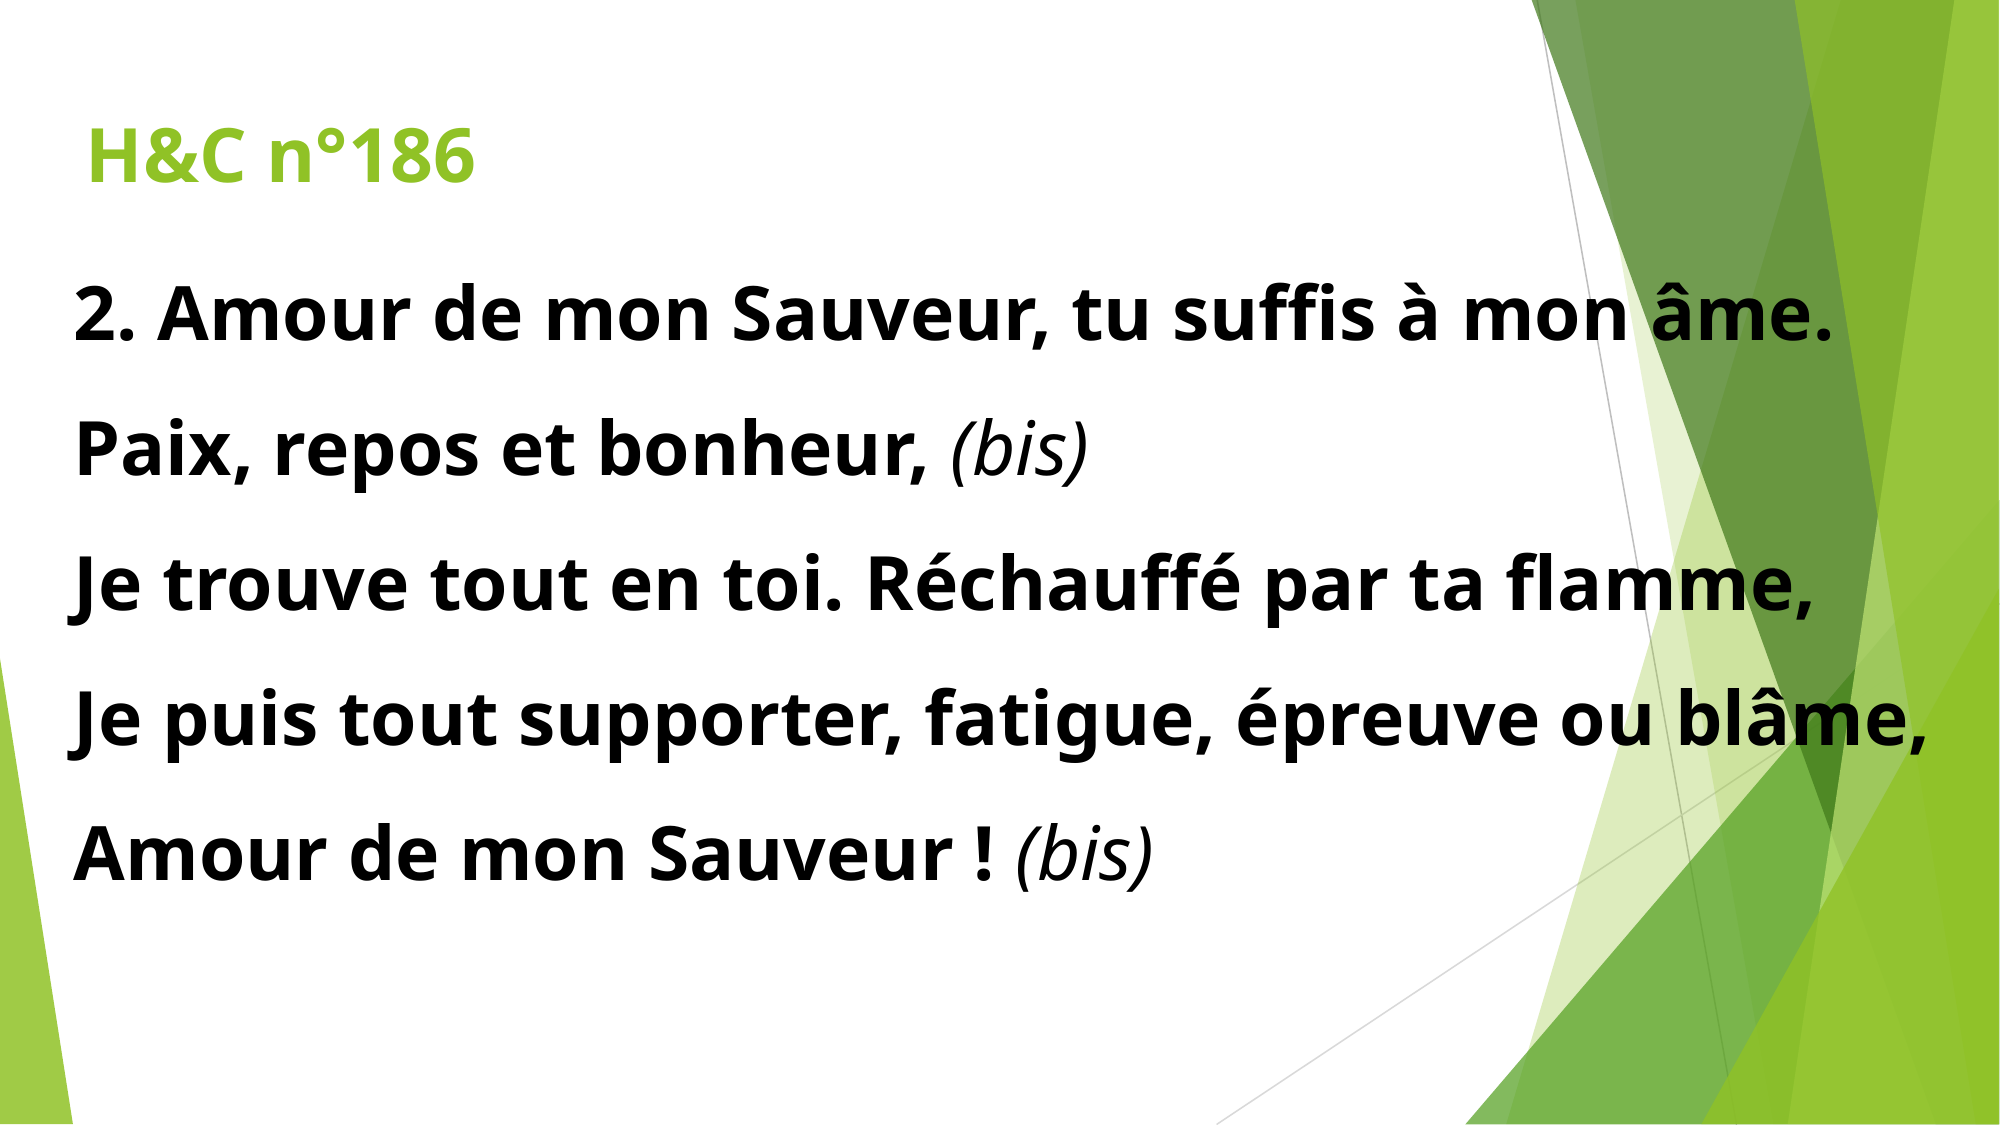

H&C n°186
2. Amour de mon Sauveur, tu suffis à mon âme.
Paix, repos et bonheur, (bis)
Je trouve tout en toi. Réchauffé par ta flamme,
Je puis tout supporter, fatigue, épreuve ou blâme,
Amour de mon Sauveur ! (bis)